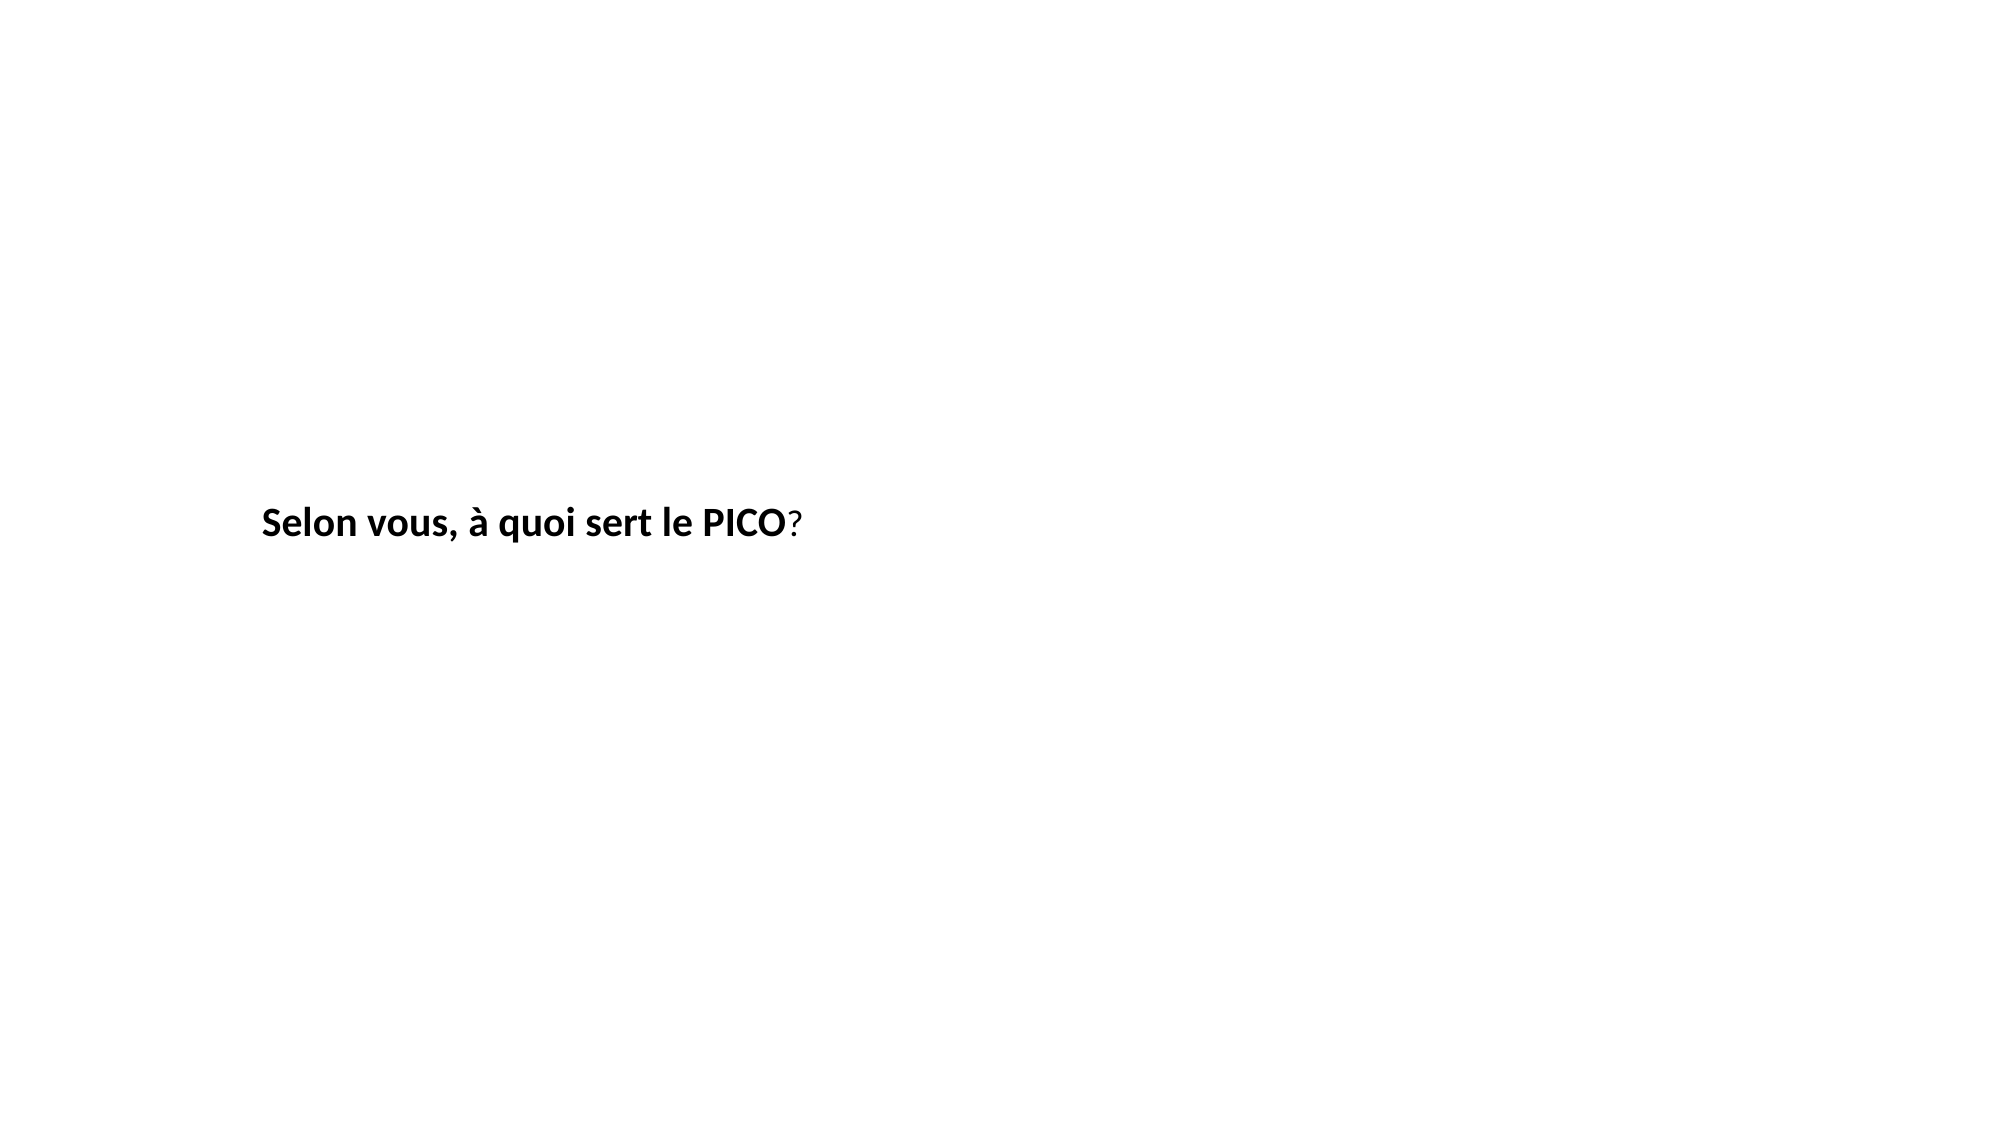

Selon vous, à quoi sert le PICO?